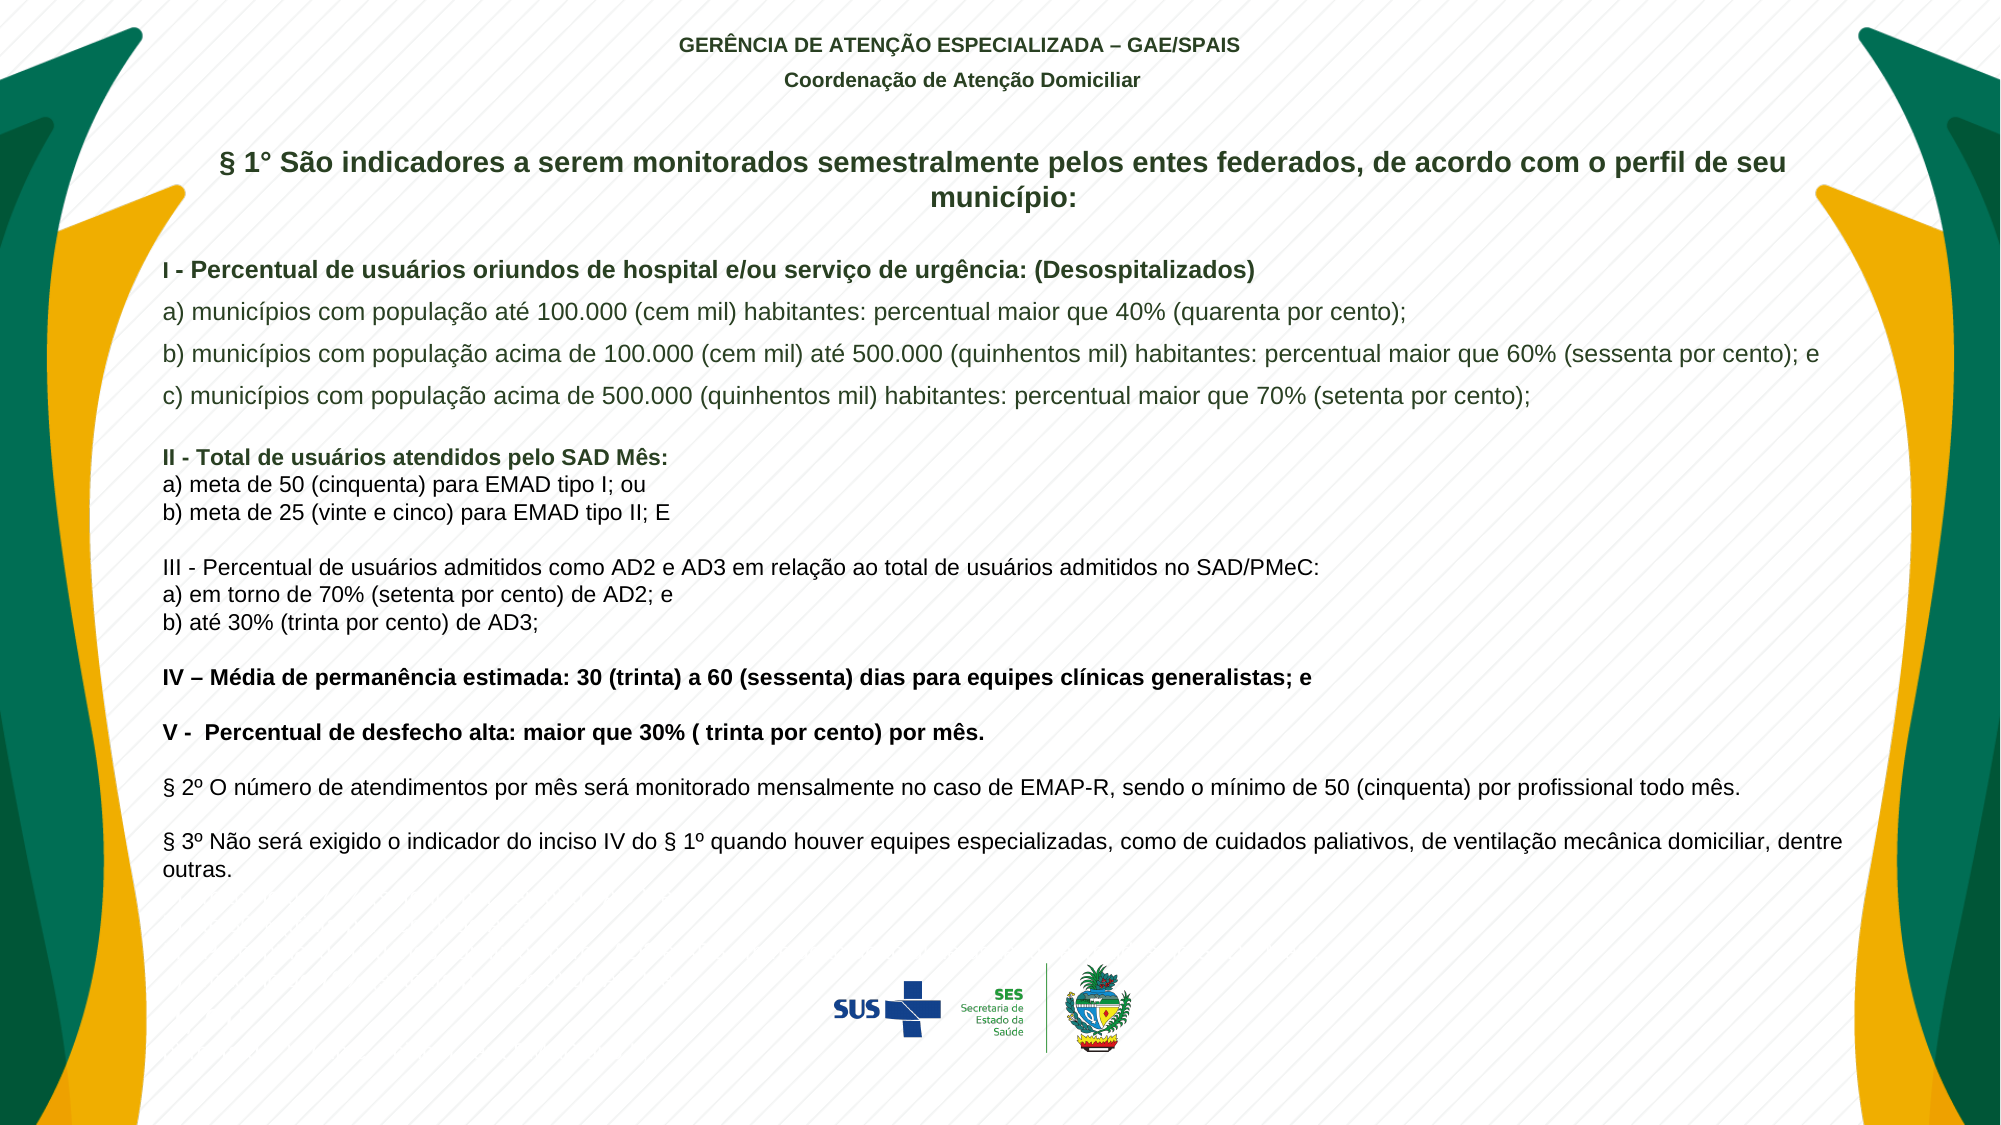

GERÊNCIA DE ATENÇÃO ESPECIALIZADA – GAE/SPAIS
 Coordenação de Atenção Domiciliar
§ 1° São indicadores a serem monitorados semestralmente pelos entes federados, de acordo com o perfil de seu município:
I - Percentual de usuários oriundos de hospital e/ou serviço de urgência: (Desospitalizados)
a) municípios com população até 100.000 (cem mil) habitantes: percentual maior que 40% (quarenta por cento);
b) municípios com população acima de 100.000 (cem mil) até 500.000 (quinhentos mil) habitantes: percentual maior que 60% (sessenta por cento); e
c) municípios com população acima de 500.000 (quinhentos mil) habitantes: percentual maior que 70% (setenta por cento);
II - Total de usuários atendidos pelo SAD Mês:
a) meta de 50 (cinquenta) para EMAD tipo I; ou
b) meta de 25 (vinte e cinco) para EMAD tipo II; E
III - Percentual de usuários admitidos como AD2 e AD3 em relação ao total de usuários admitidos no SAD/PMeC:
a) em torno de 70% (setenta por cento) de AD2; e
b) até 30% (trinta por cento) de AD3;
IV – Média de permanência estimada: 30 (trinta) a 60 (sessenta) dias para equipes clínicas generalistas; e
V - Percentual de desfecho alta: maior que 30% ( trinta por cento) por mês.
§ 2º O número de atendimentos por mês será monitorado mensalmente no caso de EMAP-R, sendo o mínimo de 50 (cinquenta) por profissional todo mês.
§ 3º Não será exigido o indicador do inciso IV do § 1º quando houver equipes especializadas, como de cuidados paliativos, de ventilação mecânica domiciliar, dentre outras.
a) em torno de 70% (setenta por cento) de AD2; e
b) até 30% (trinta por cento) de AD3;
III - Percentual de usuários admitidos como AD2 e AD3 em relação ao total de usuários admitidos no SAD/PMeC:
a) em torno de 70% (setenta por cento) de AD2; e
 I; ou
b) meta de 25 (vinte e cinco) para EMAD tipo II;